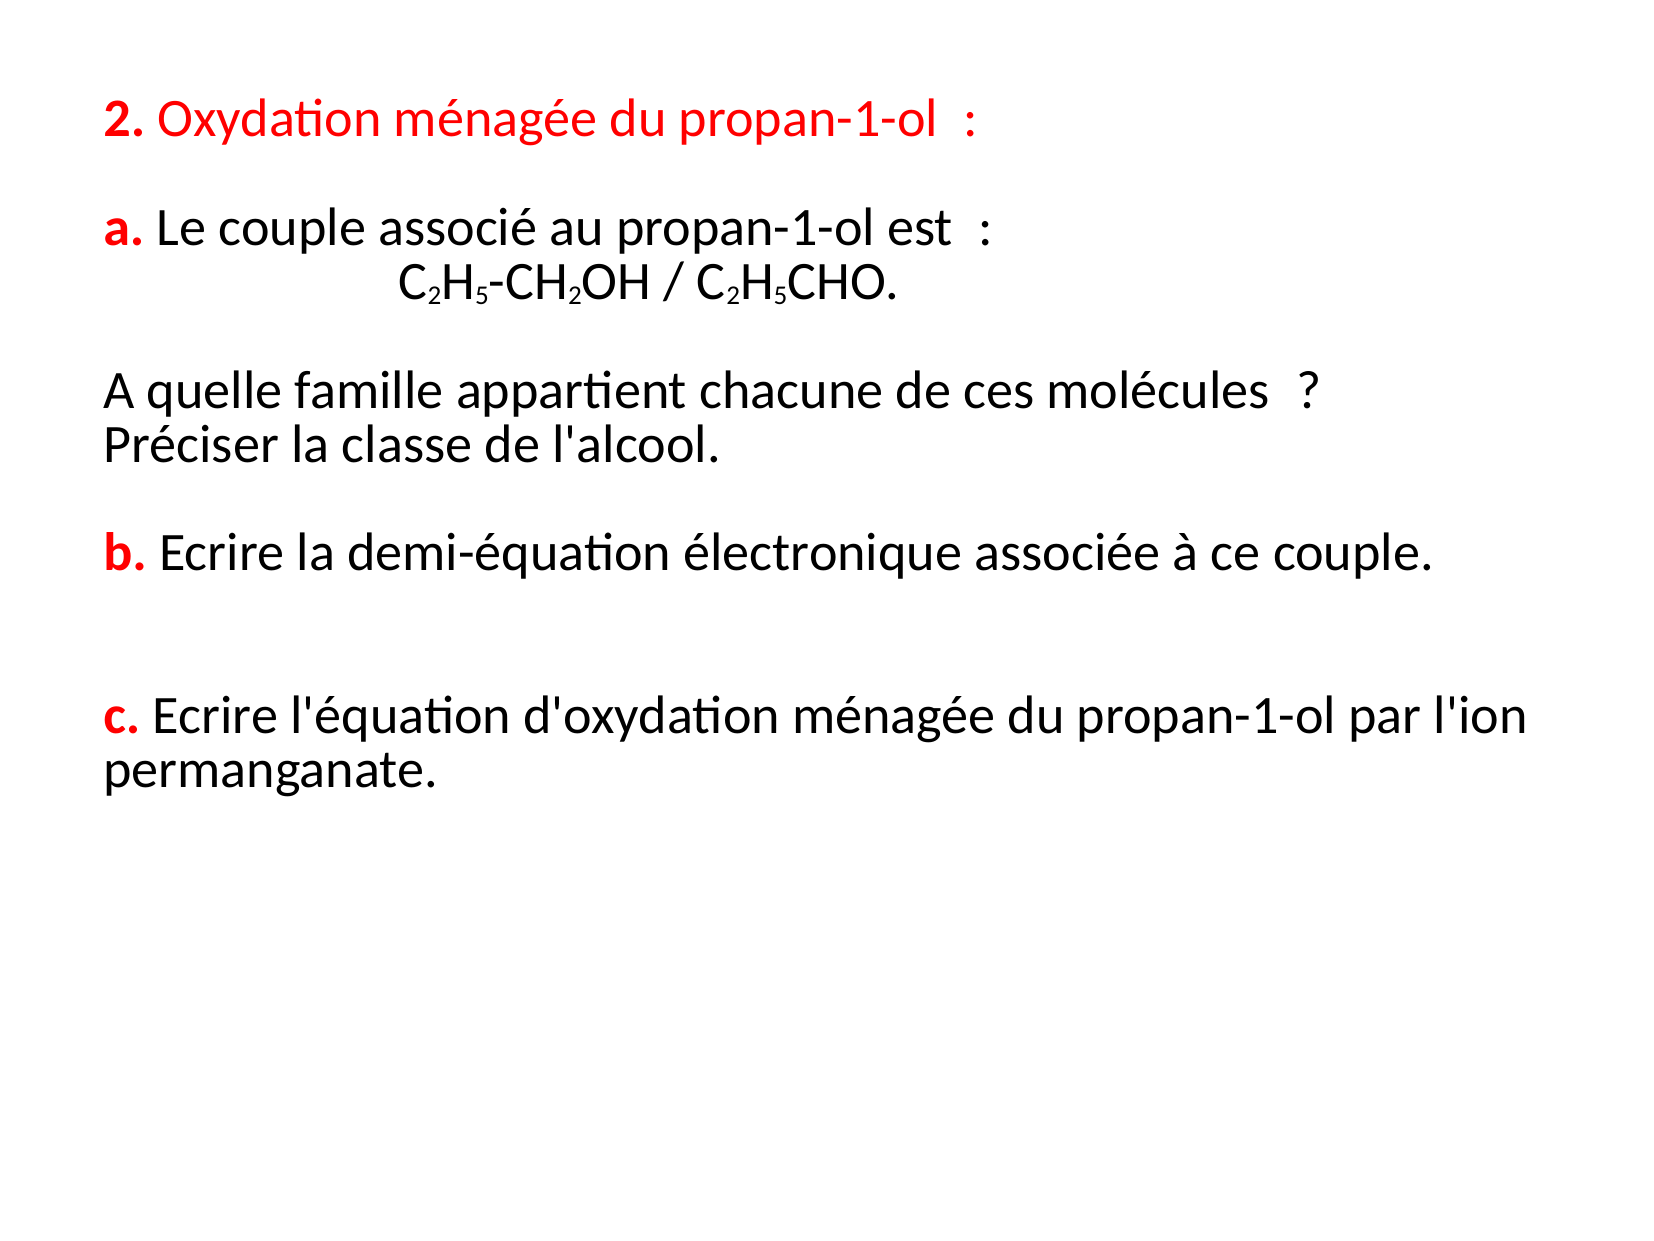

2. Oxydation ménagée du propan-1-ol  :
a. Le couple associé au propan-1-ol est  :
				C2H5-CH2OH / C2H5CHO.
A quelle famille appartient chacune de ces molécules  ?
Préciser la classe de l'alcool.
b. Ecrire la demi-équation électronique associée à ce couple.
c. Ecrire l'équation d'oxydation ménagée du propan-1-ol par l'ion permanganate.